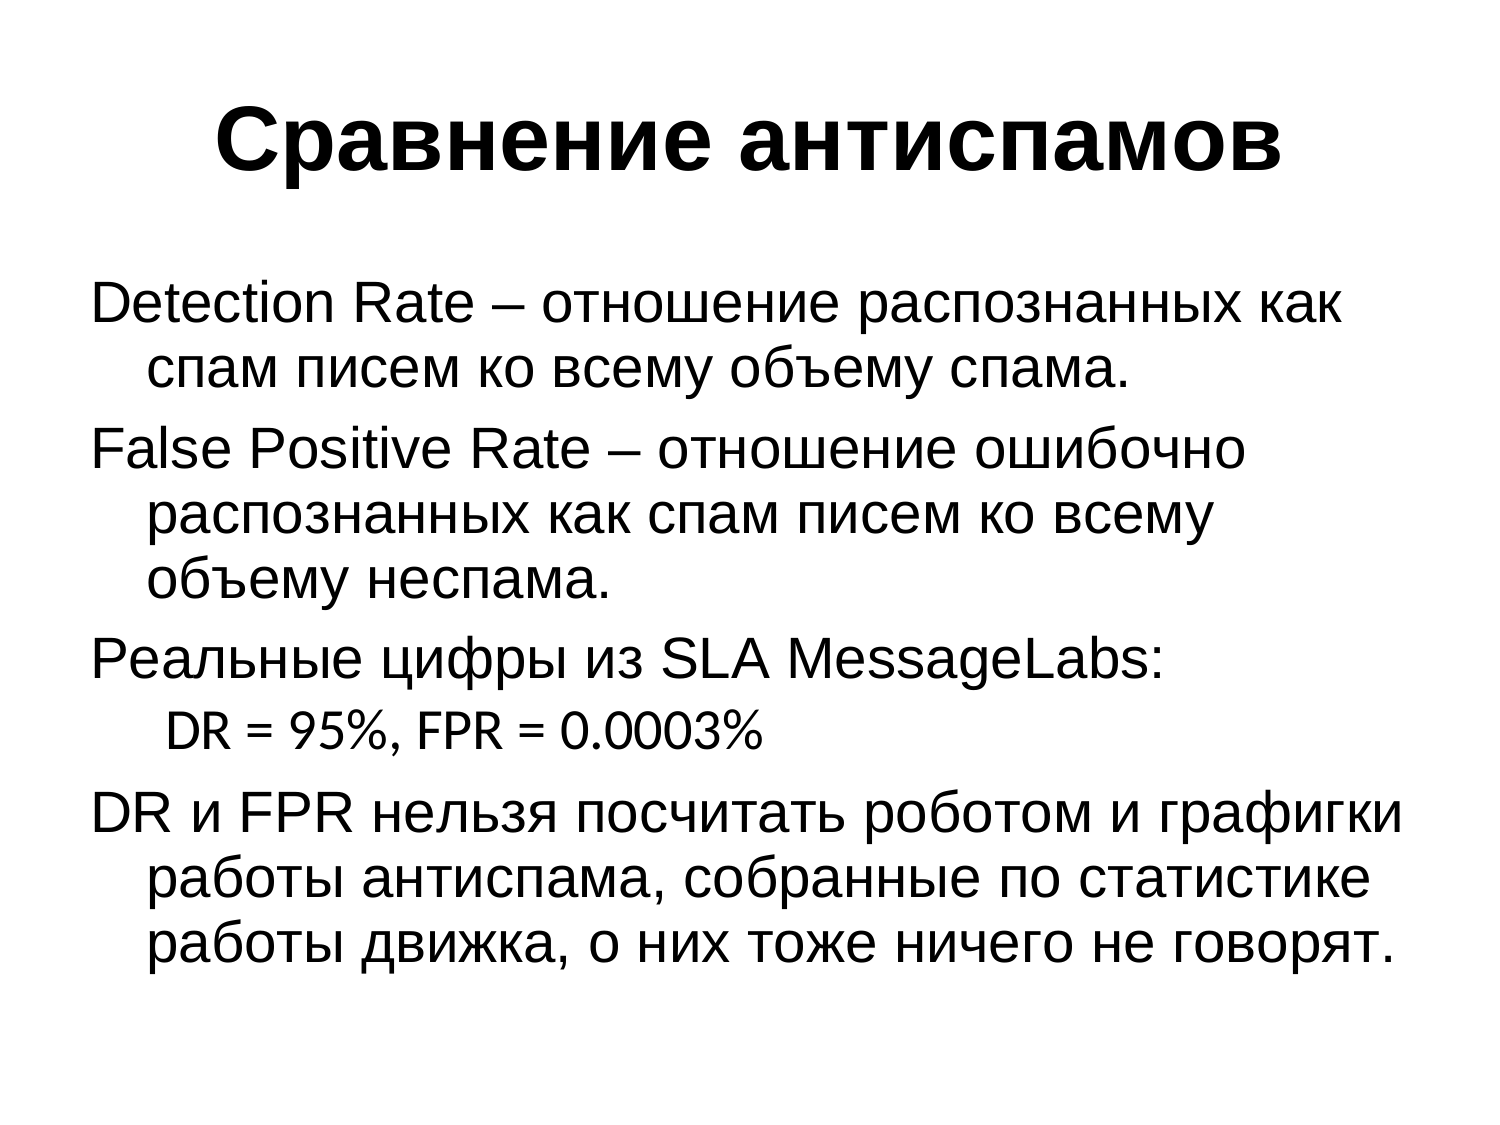

# Сравнение антиспамов
Detection Rate – отношение распознанных как спам писем ко всему объему спама.
False Positive Rate – отношение ошибочно распознанных как спам писем ко всему объему неспама.
Реальные цифры из SLA MessageLabs:
DR = 95%, FPR = 0.0003%
DR и FPR нельзя посчитать роботом и графигки работы антиспама, собранные по статистике работы движка, о них тоже ничего не говорят.